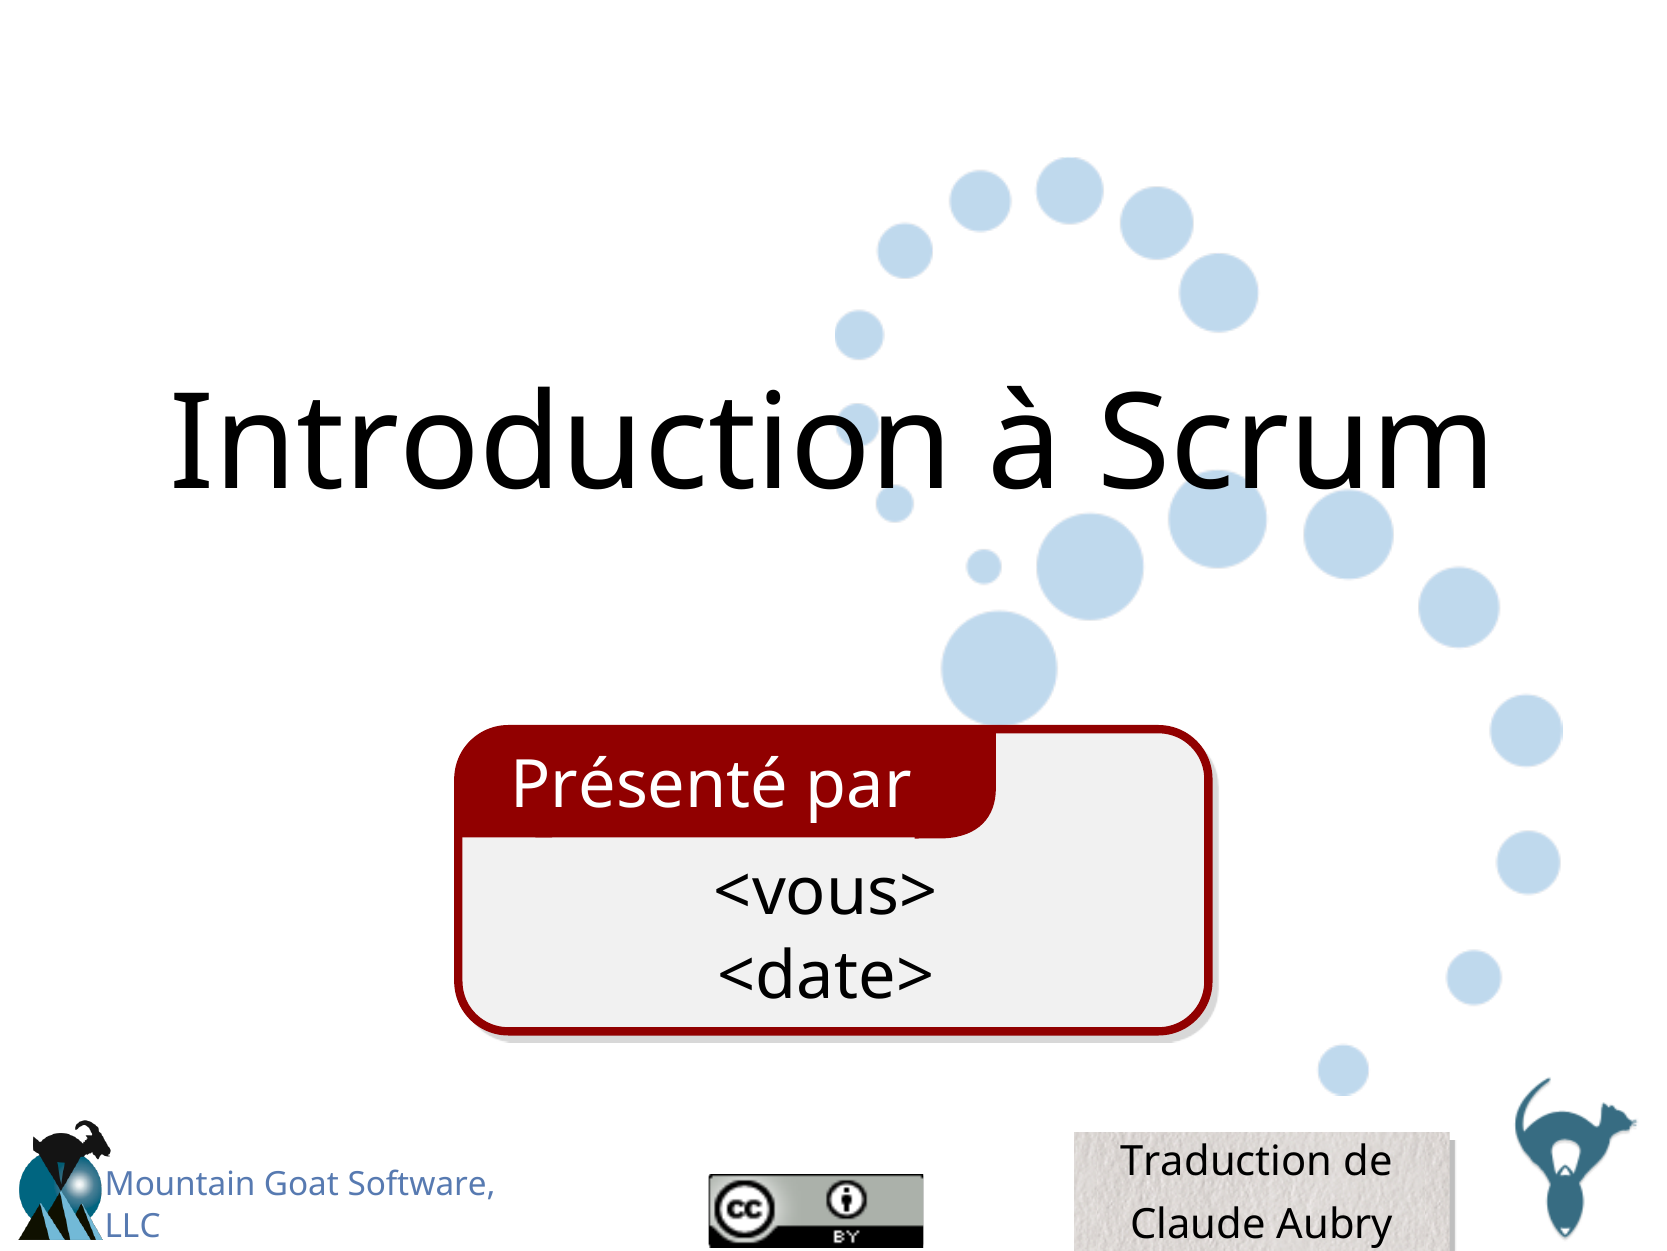

Introduction à Scrum
Présenté par
<vous>
<date>
Traduction de
Claude Aubry